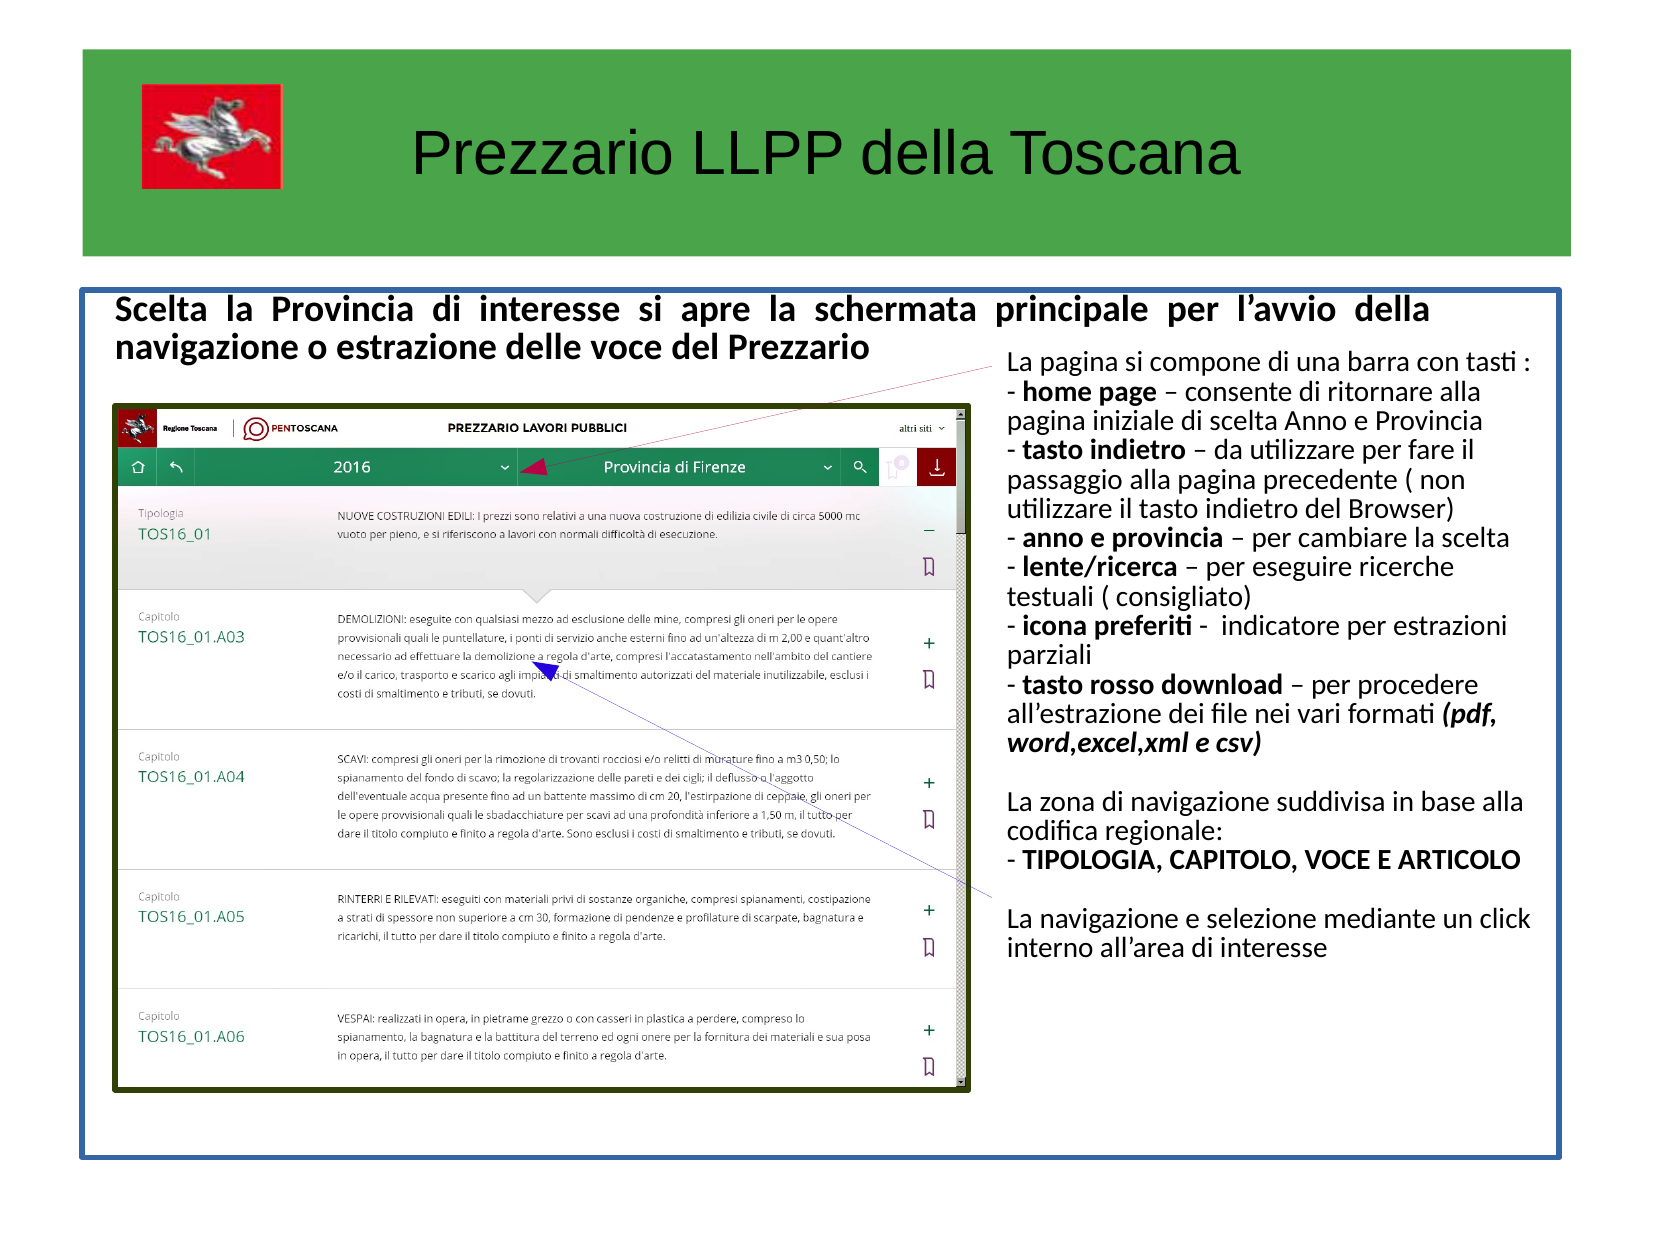

# Prezzario LLPP della Toscana
Scelta la Provincia di interesse si apre la schermata principale per l’avvio della navigazione o estrazione delle voce del Prezzario
La pagina si compone di una barra con tasti :
- home page – consente di ritornare alla pagina iniziale di scelta Anno e Provincia
- tasto indietro – da utilizzare per fare il passaggio alla pagina precedente ( non utilizzare il tasto indietro del Browser)
- anno e provincia – per cambiare la scelta
- lente/ricerca – per eseguire ricerche testuali ( consigliato)
- icona preferiti - indicatore per estrazioni parziali
- tasto rosso download – per procedere all’estrazione dei file nei vari formati (pdf, word,excel,xml e csv)
La zona di navigazione suddivisa in base alla codifica regionale:
- TIPOLOGIA, CAPITOLO, VOCE E ARTICOLO
La navigazione e selezione mediante un click interno all’area di interesse